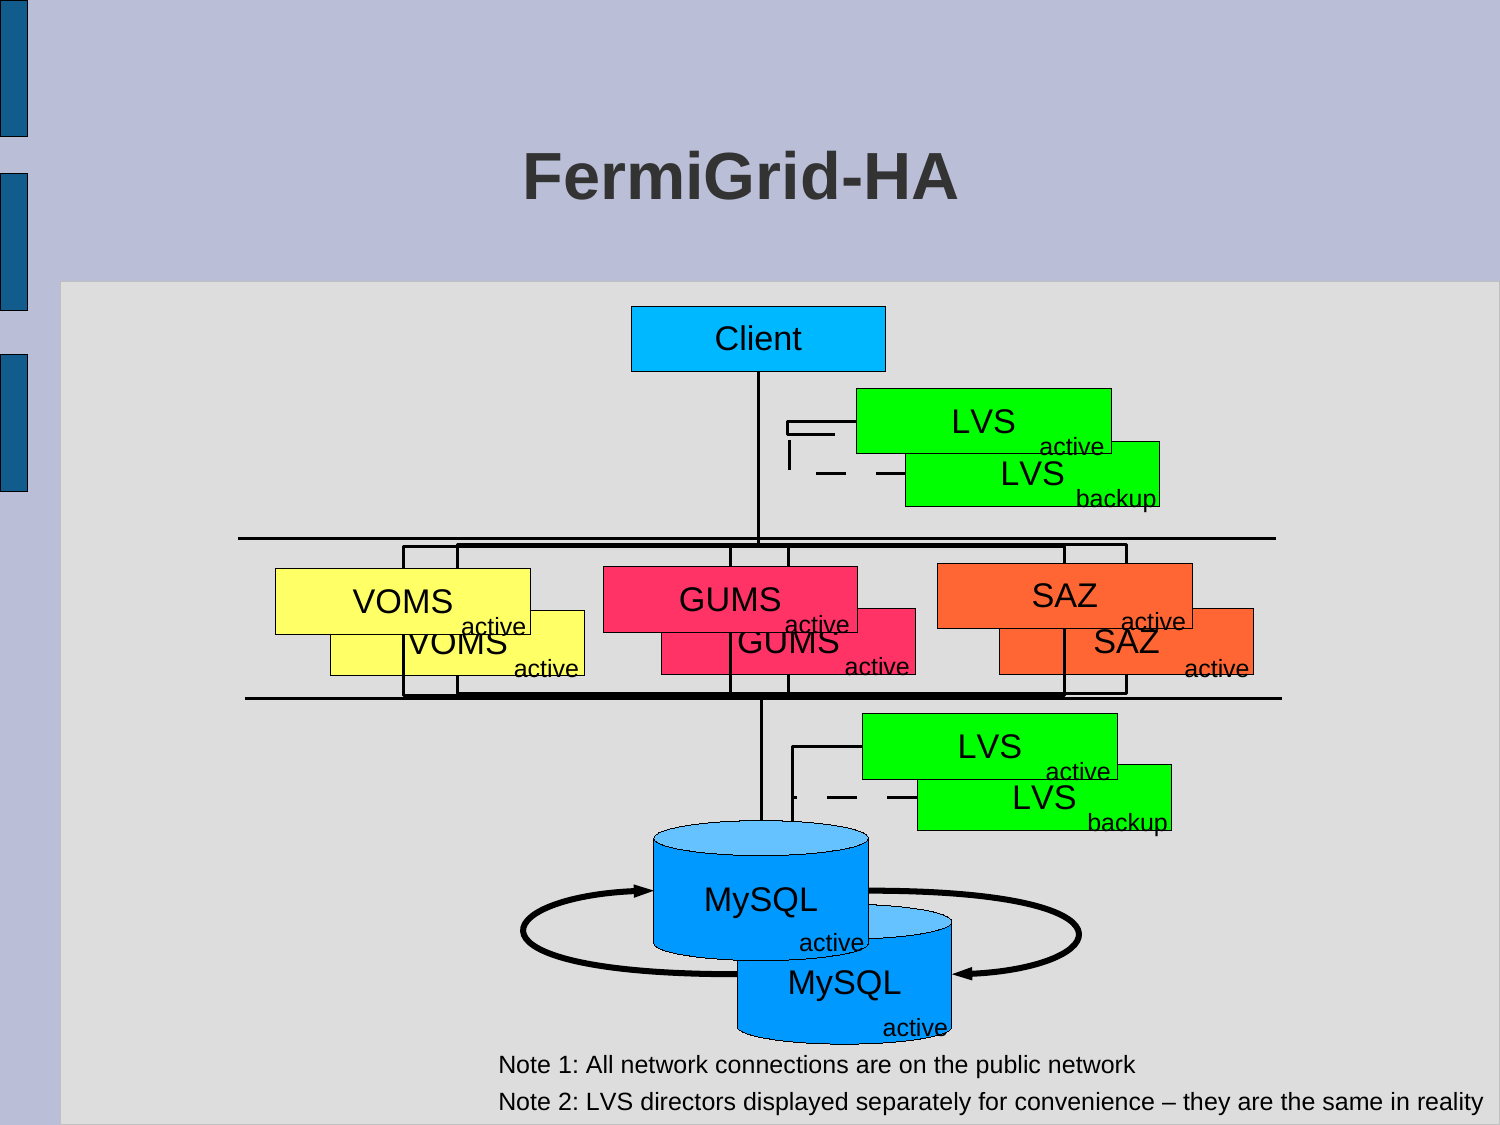

# FermiGrid-HA
Client
LVS
active
LVS
backup
SAZ
GUMS
VOMS
active
active
active
GUMS
SAZ
VOMS
active
active
active
LVS
active
LVS
backup
MySQL
MySQL
active
active
Note 1: All network connections are on the public network
Note 2: LVS directors displayed separately for convenience – they are the same in reality